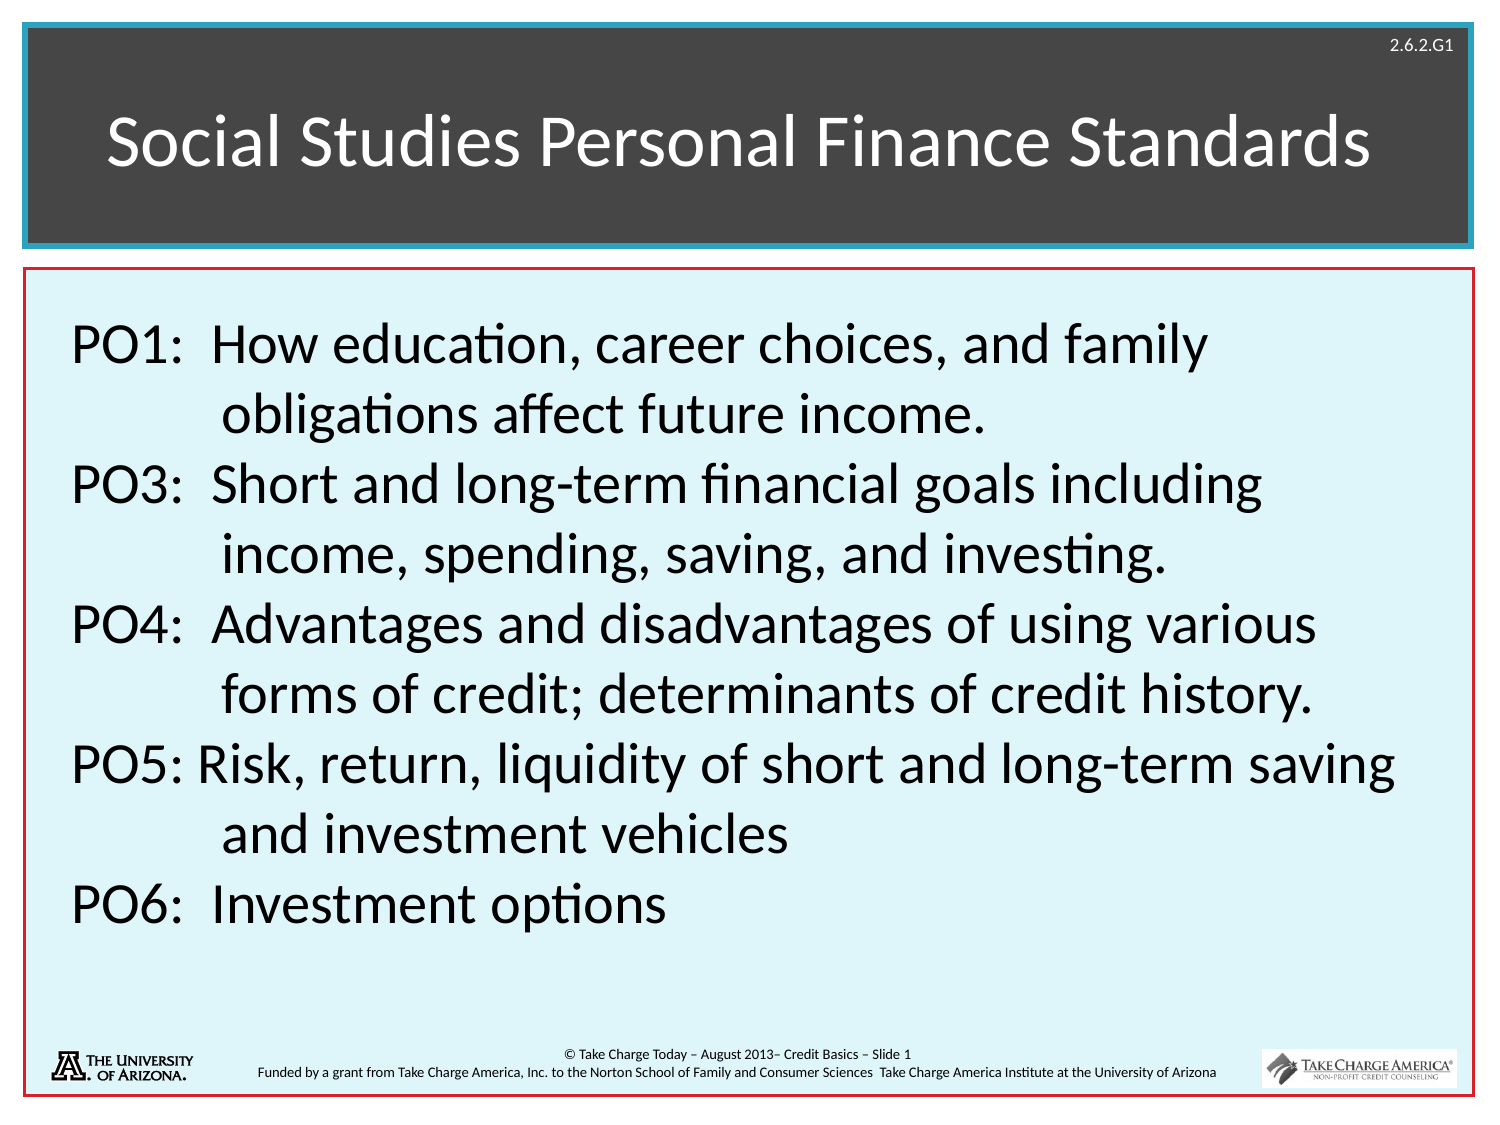

Social Studies Personal Finance Standards
PO1: How education, career choices, and family obligations affect future income.
PO3: Short and long-term financial goals including income, spending, saving, and investing.
PO4: Advantages and disadvantages of using various forms of credit; determinants of credit history.
PO5: Risk, return, liquidity of short and long-term saving and investment vehicles
PO6: Investment options